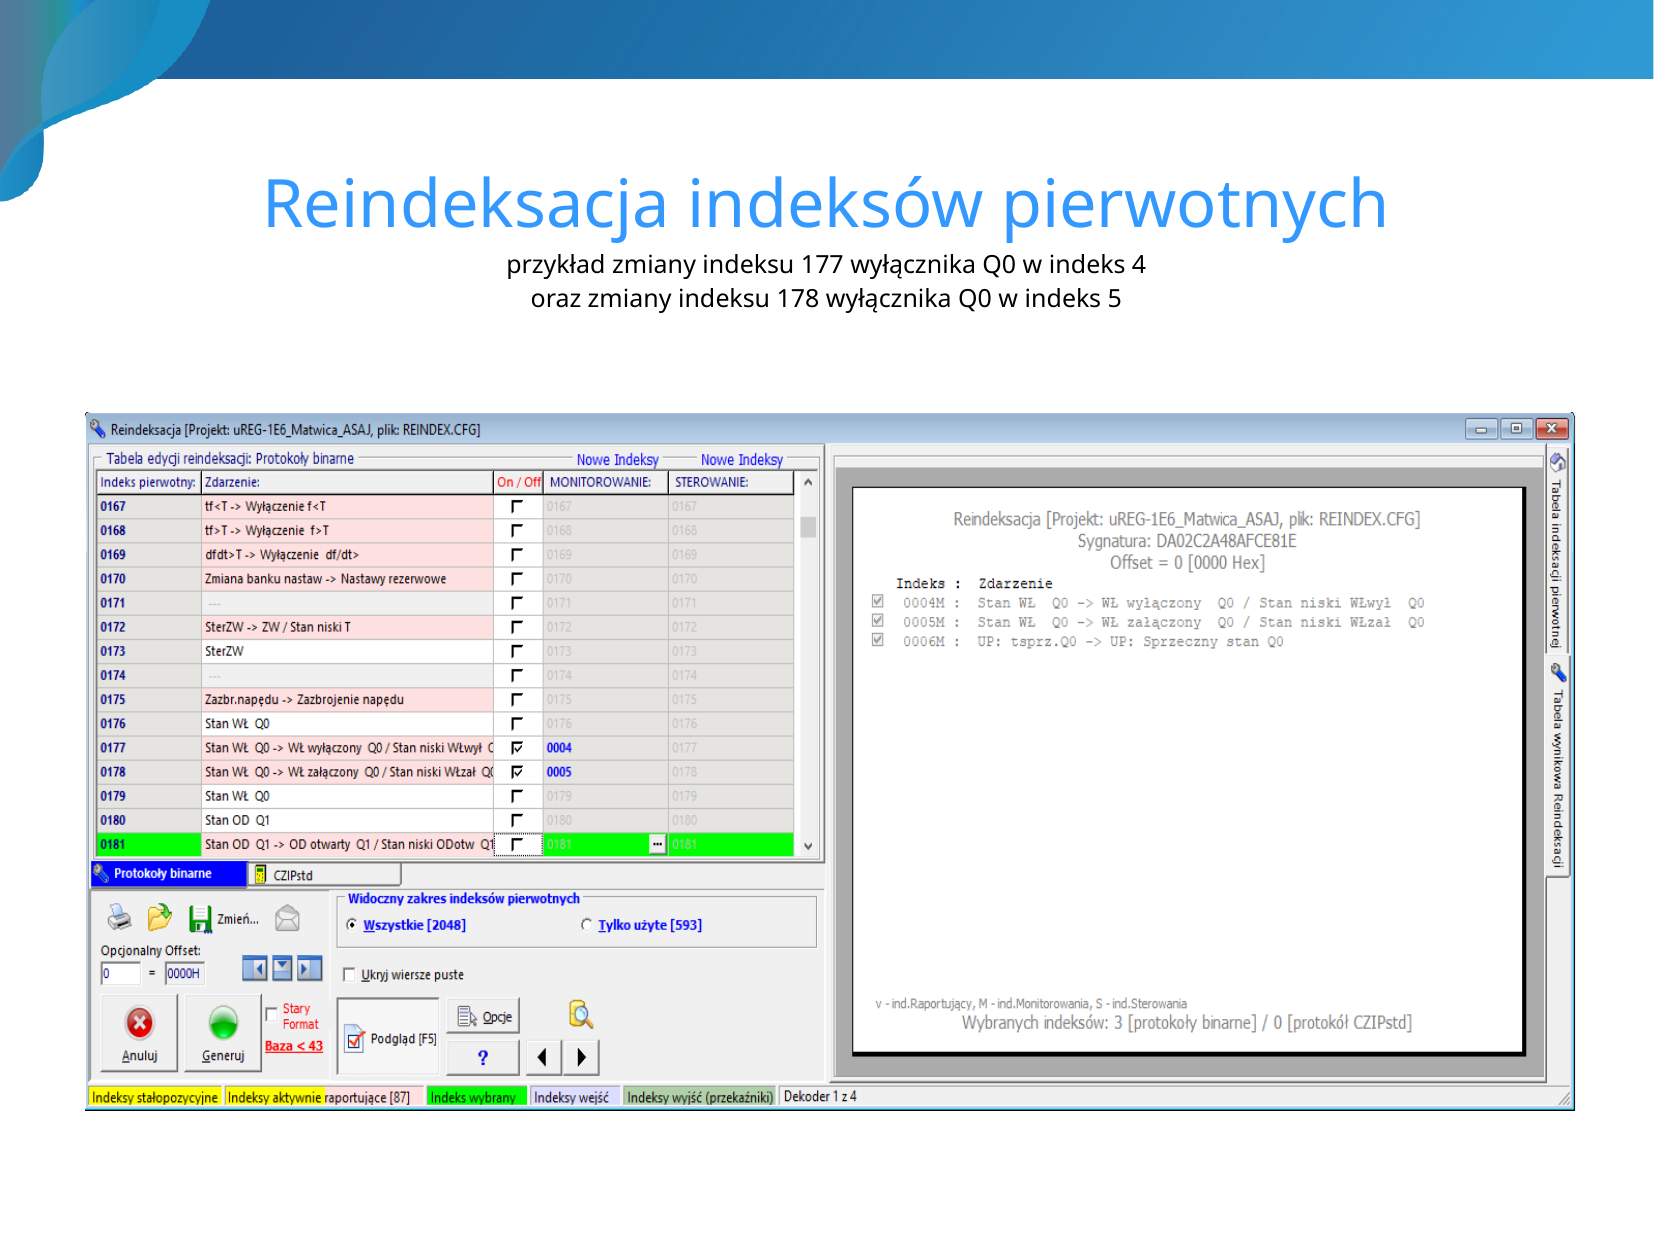

# Reindeksacja indeksów pierwotnych przykład zmiany indeksu 177 wyłącznika Q0 w indeks 4 oraz zmiany indeksu 178 wyłącznika Q0 w indeks 5